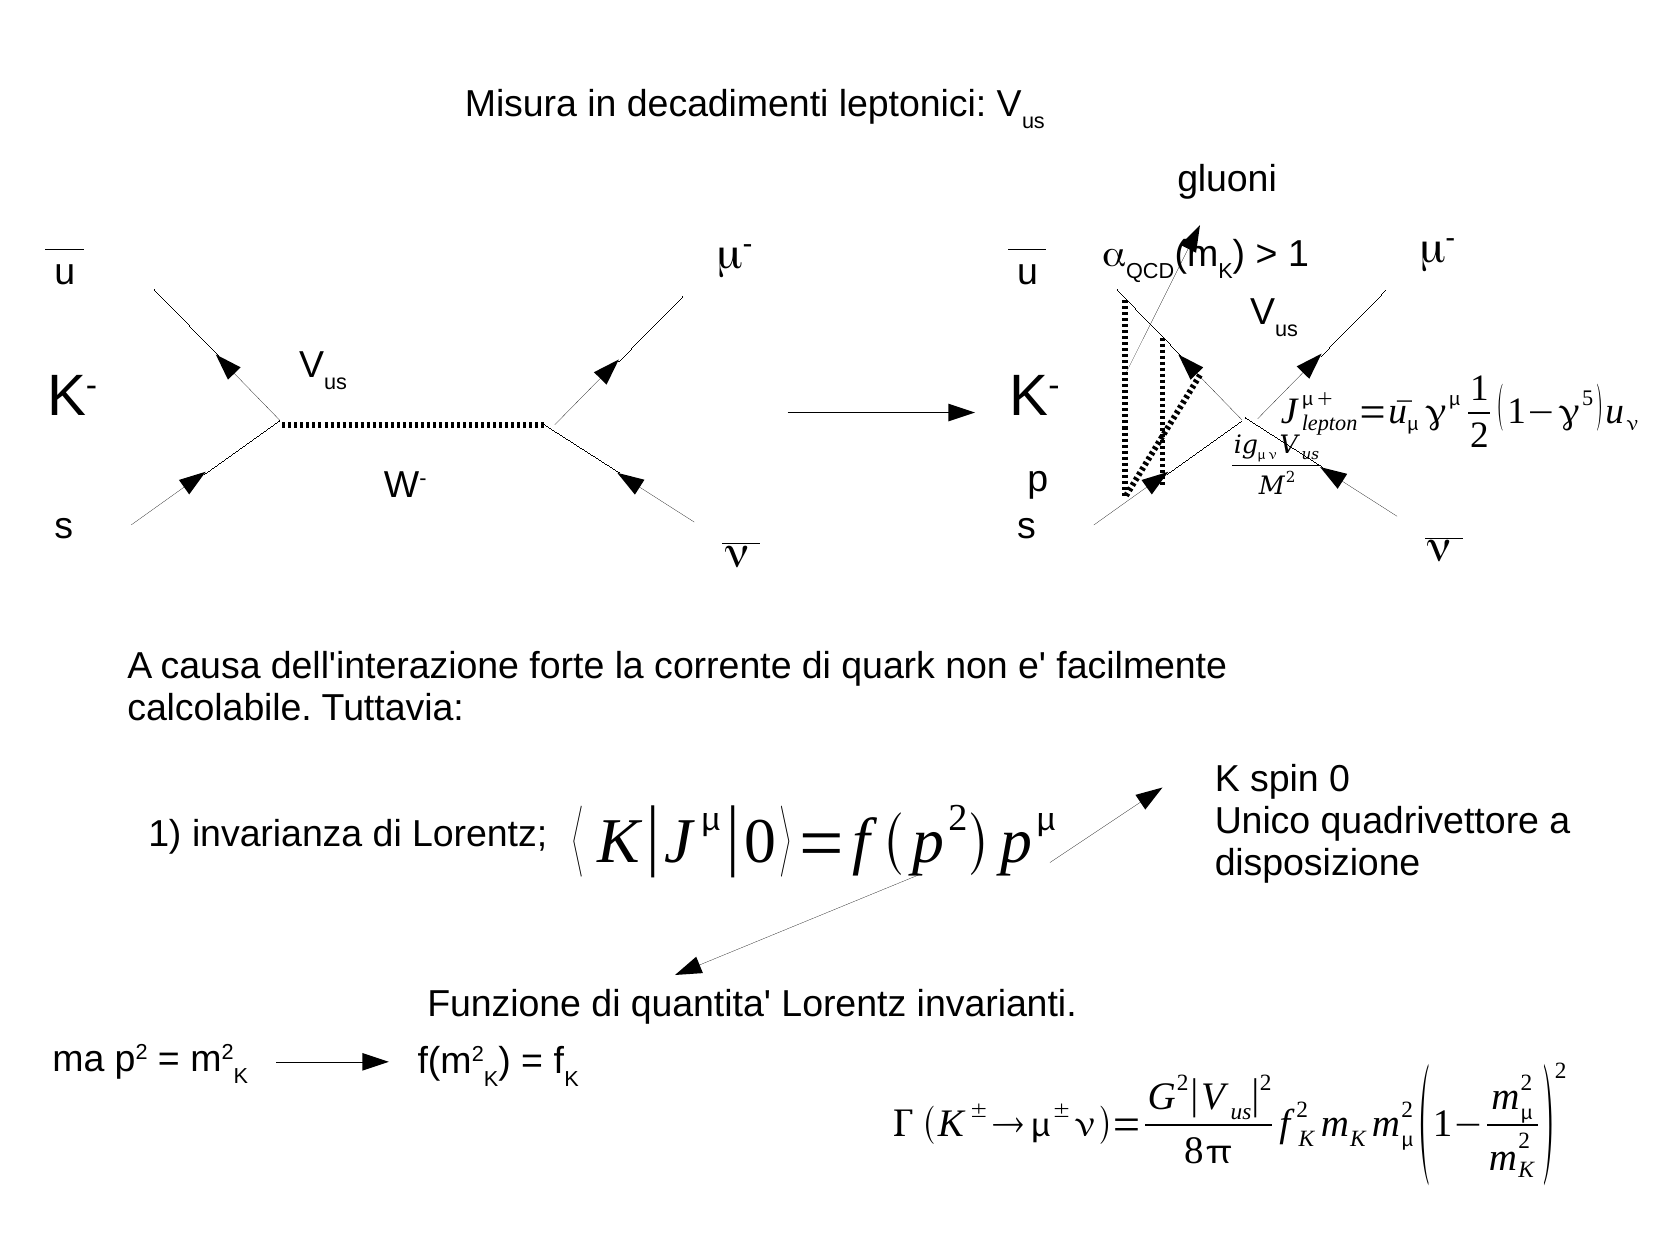

Misura in decadimenti leptonici: Vus
gluoni
m-
aQCD(mK) > 1
m-
u
u
Vus
Vus
K-
K-
p
W-
s
s
n
n
A causa dell'interazione forte la corrente di quark non e' facilmente calcolabile. Tuttavia:
 1) invarianza di Lorentz;
K spin 0
Unico quadrivettore a disposizione
Funzione di quantita' Lorentz invarianti.
ma p2 = m2K
f(m2K) = fK